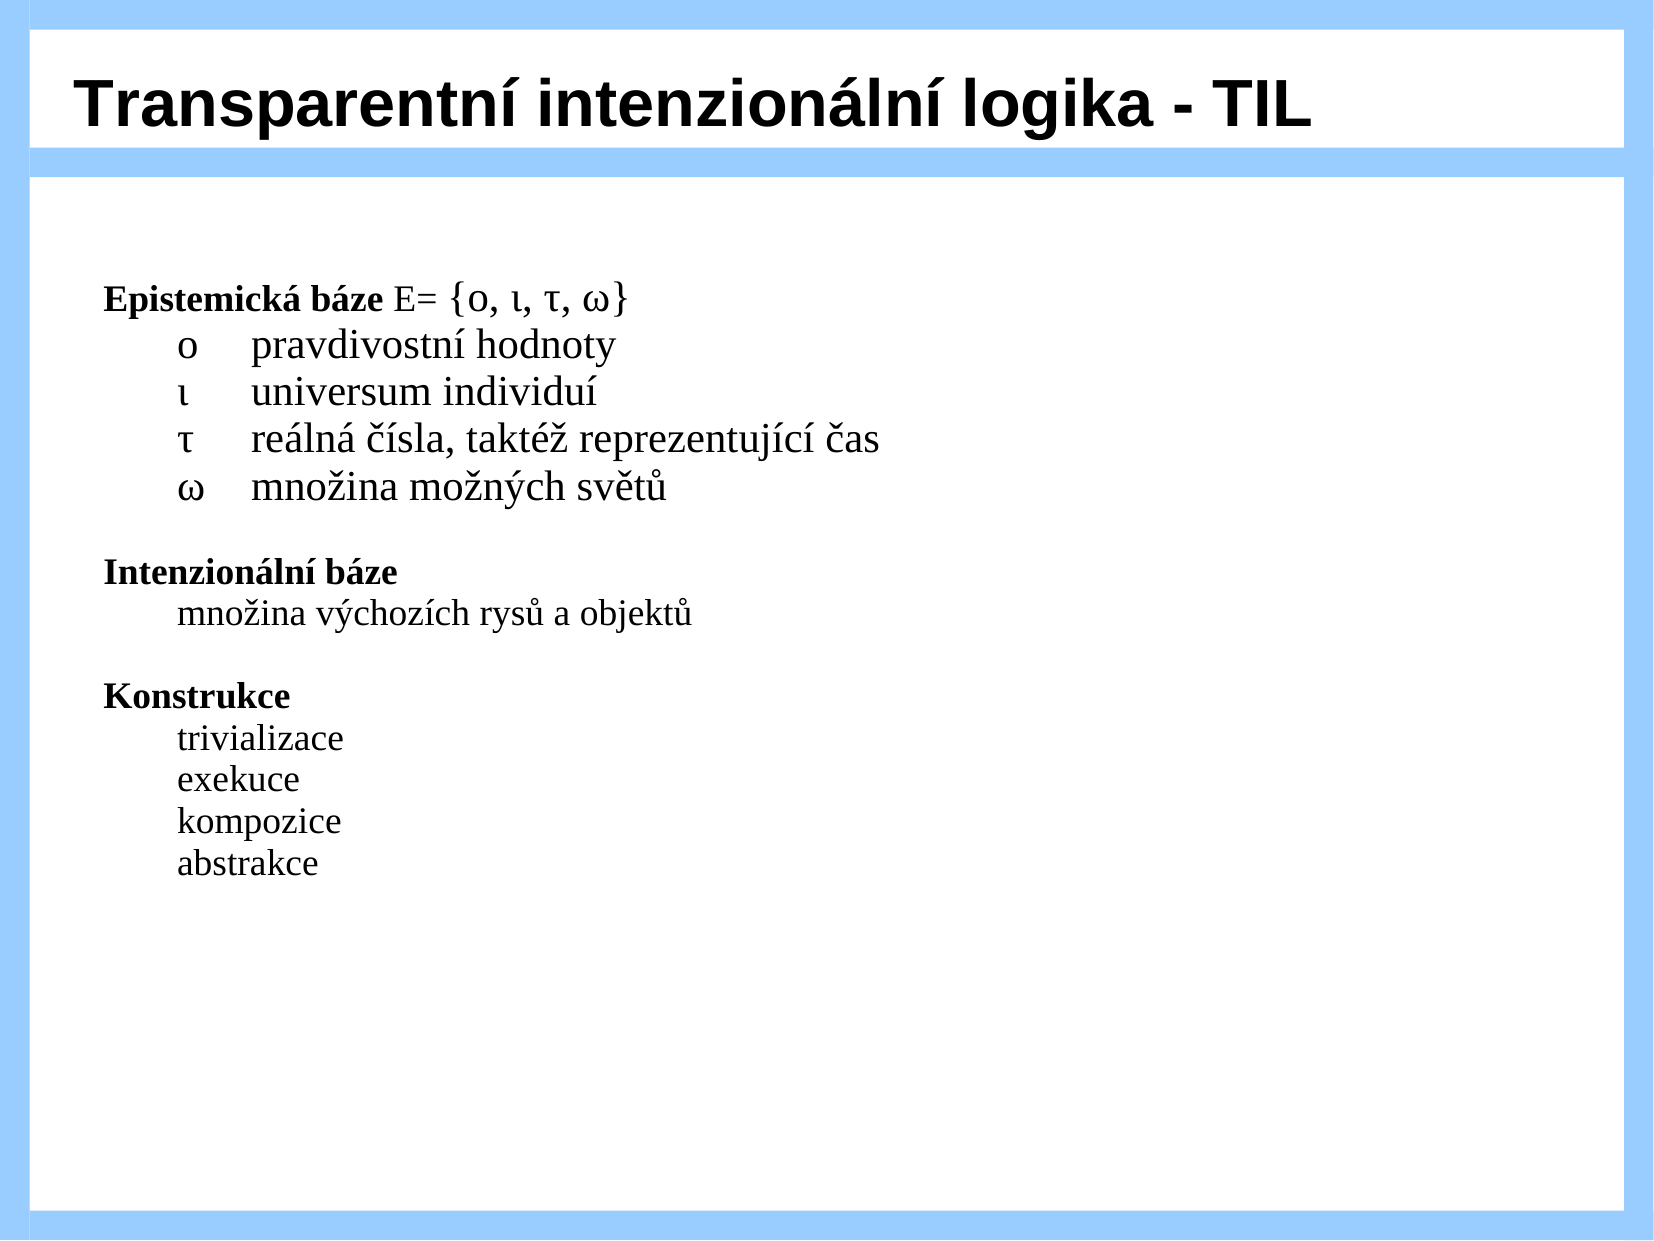

Transparentní intenzionální logika - TIL
Epistemická báze E= {o, ι, τ, ω}
	o	pravdivostní hodnoty
	ι	universum individuí
	τ	reálná čísla, taktéž reprezentující čas
	ω	množina možných světů
Intenzionální báze
	množina výchozích rysů a objektů
Konstrukce
	trivializace
	exekuce
	kompozice
	abstrakce